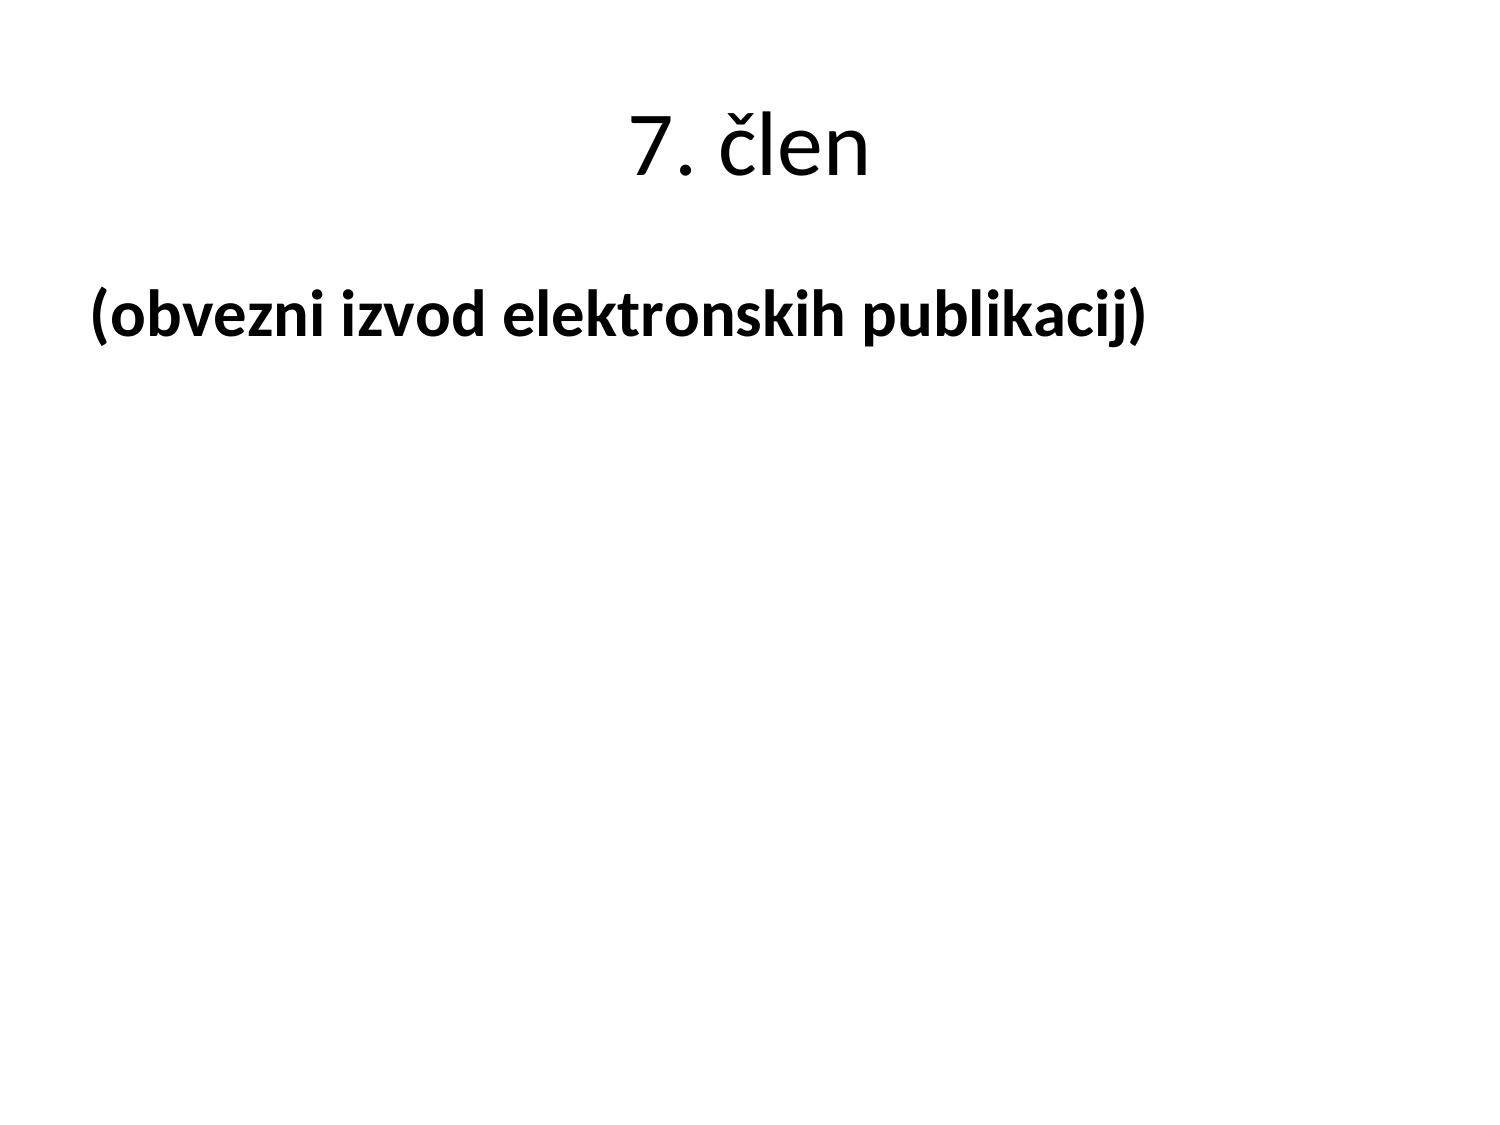

# 7. člen
(obvezni izvod elektronskih publikacij)